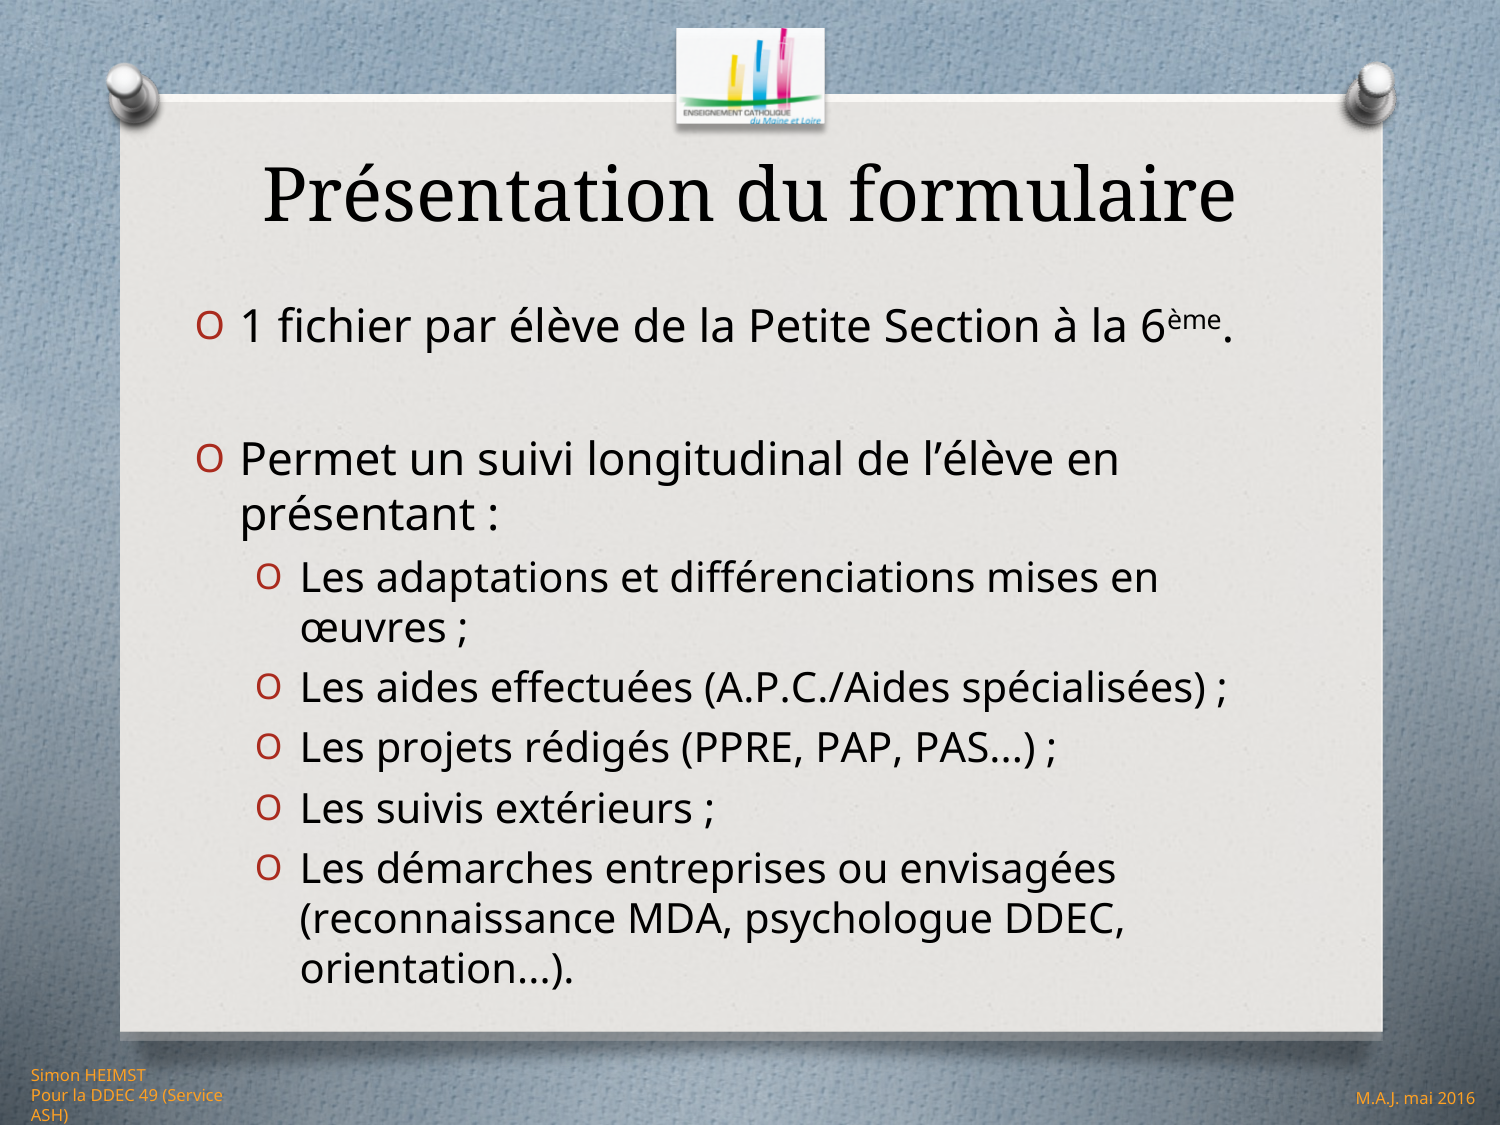

Présentation du formulaire
# 1 fichier par élève de la Petite Section à la 6ème.
Permet un suivi longitudinal de l’élève en présentant :
Les adaptations et différenciations mises en œuvres ;
Les aides effectuées (A.P.C./Aides spécialisées) ;
Les projets rédigés (PPRE, PAP, PAS...) ;
Les suivis extérieurs ;
Les démarches entreprises ou envisagées (reconnaissance MDA, psychologue DDEC, orientation...).
Simon HEIMST
Pour la DDEC 49 (Service ASH)
M.A.J. mai 2016